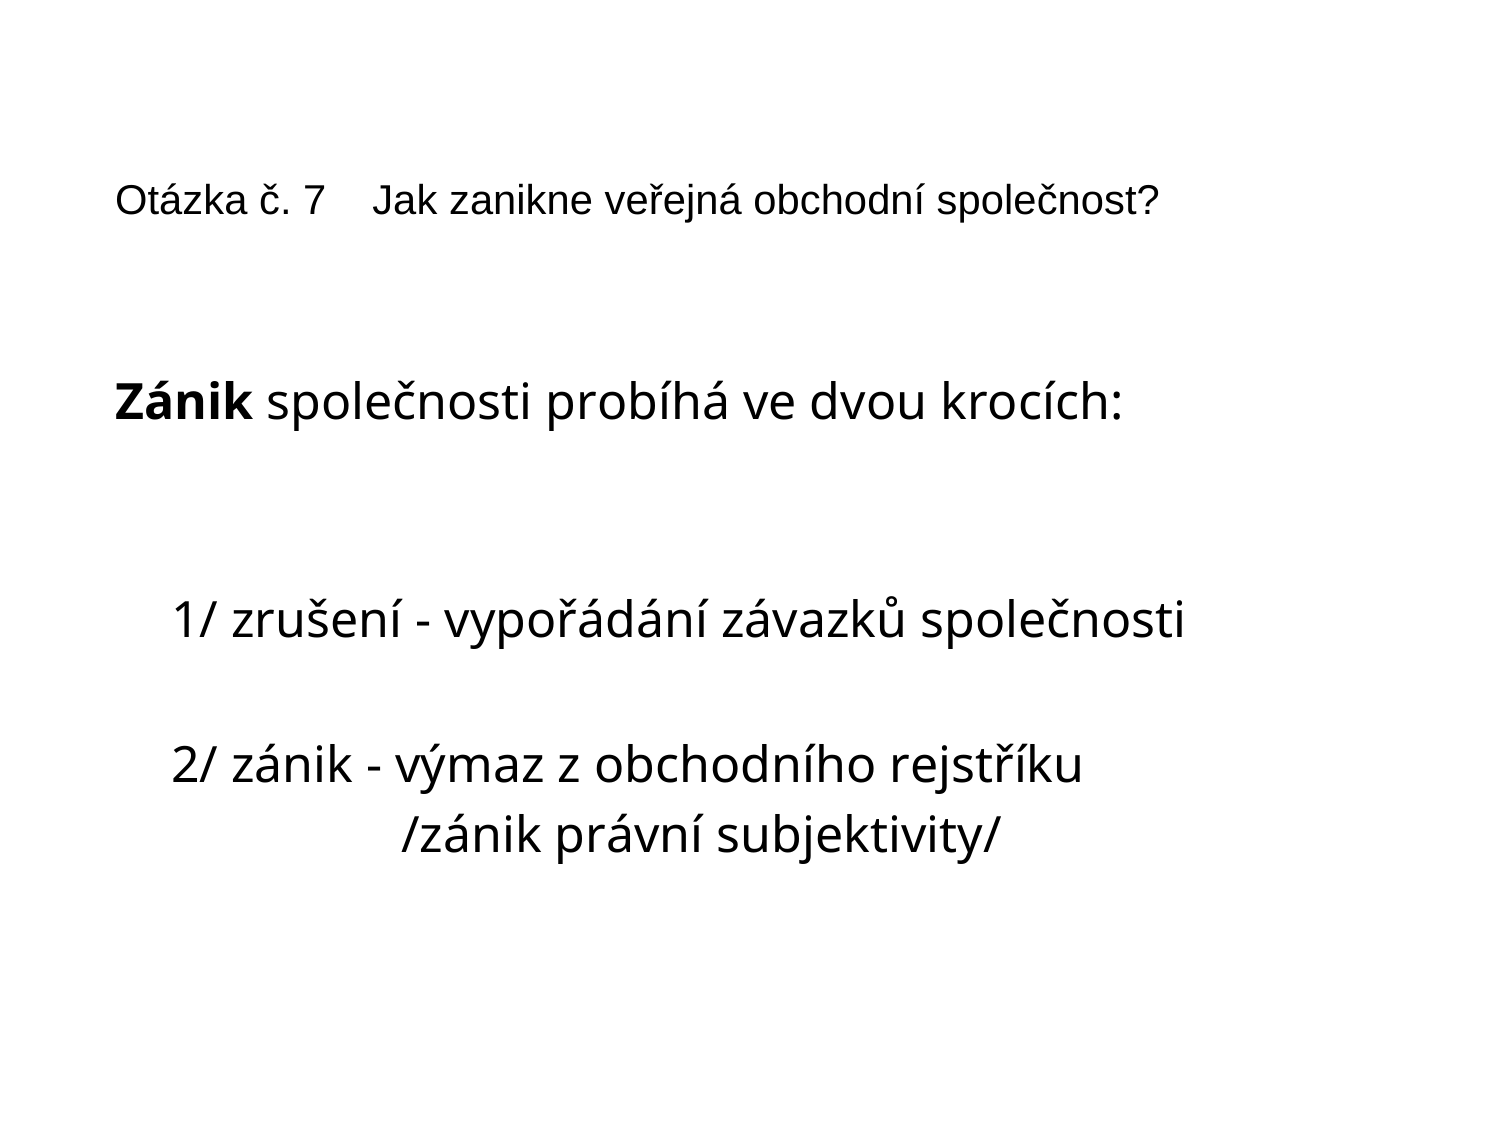

# Otázka č. 7 Jak zanikne veřejná obchodní společnost?
Zánik společnosti probíhá ve dvou krocích:
	1/ zrušení - vypořádání závazků společnosti
	2/ zánik - výmaz z obchodního rejstříku
 /zánik právní subjektivity/